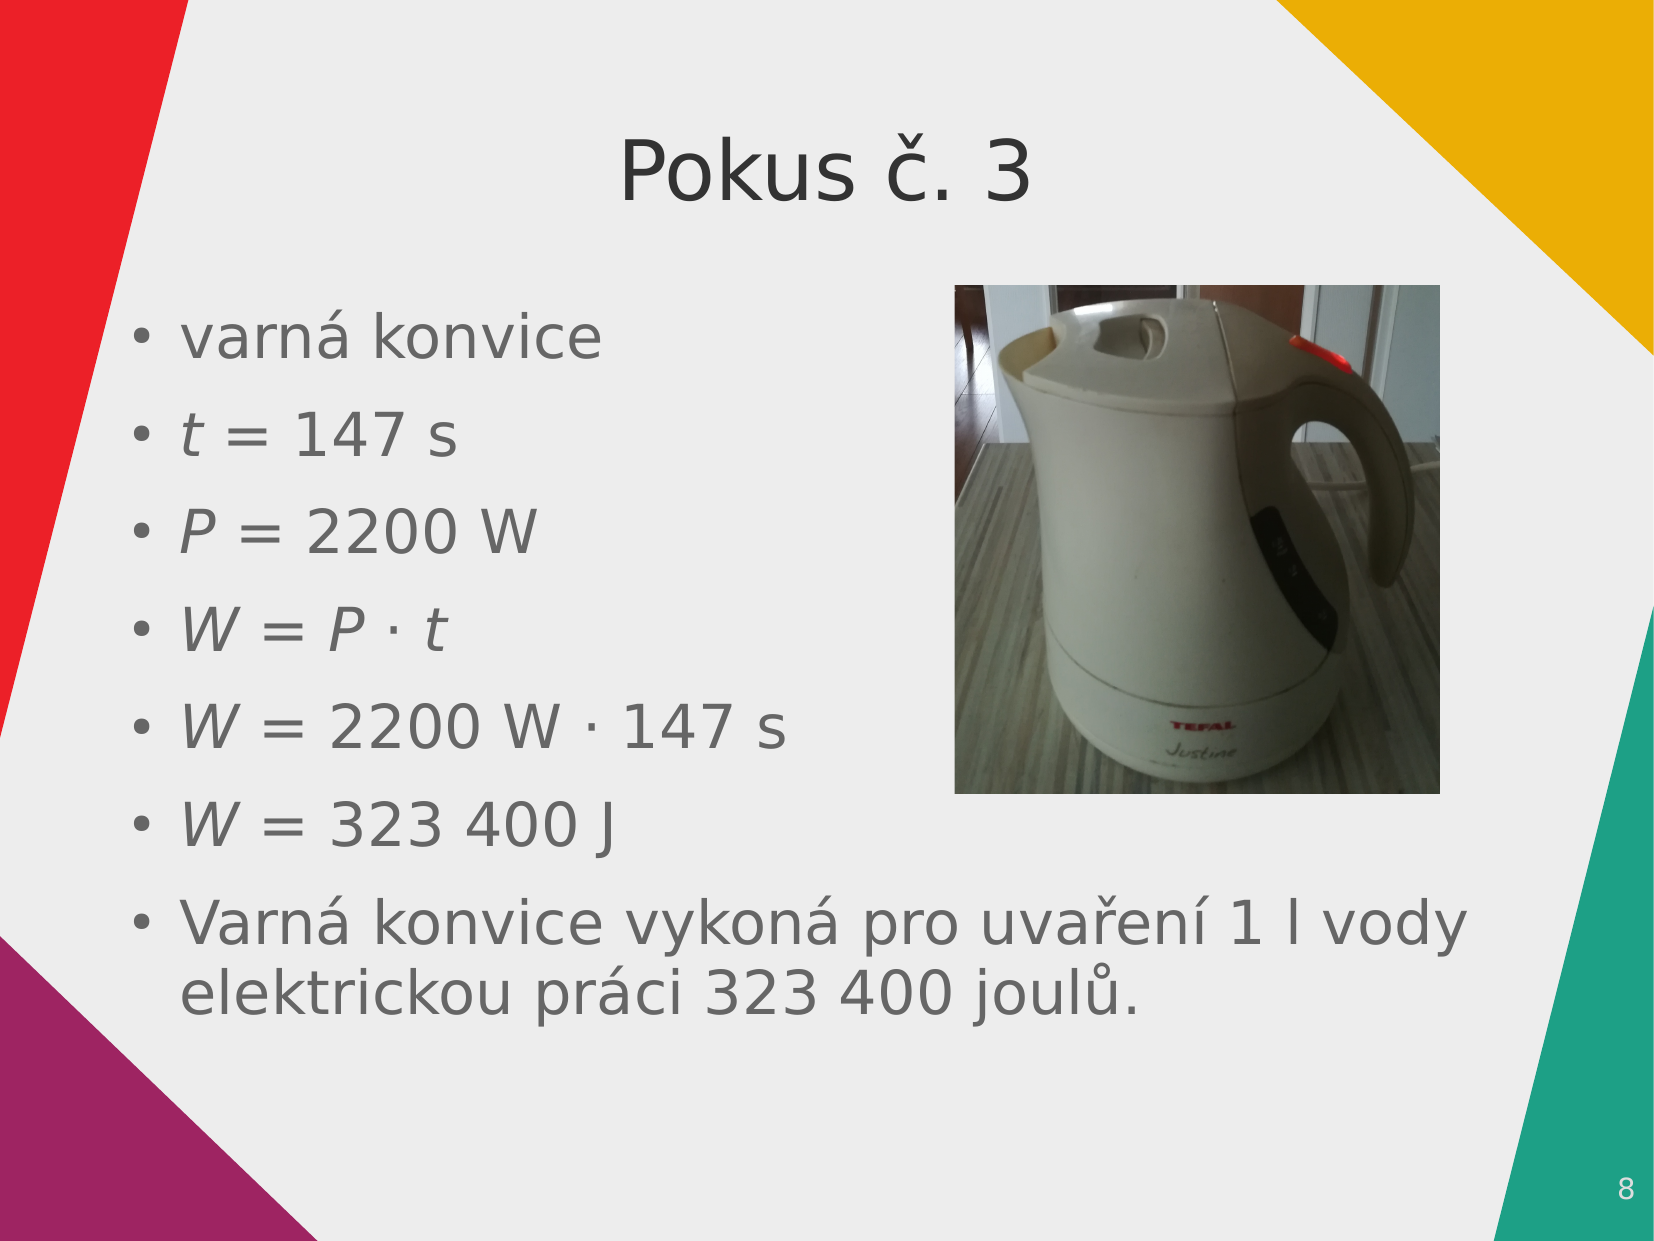

# Pokus č. 3
varná konvice
t = 147 s
P = 2200 W
W = P · t
W = 2200 W · 147 s
W = 323 400 J
Varná konvice vykoná pro uvaření 1 l vody elektrickou práci 323 400 joulů.
8